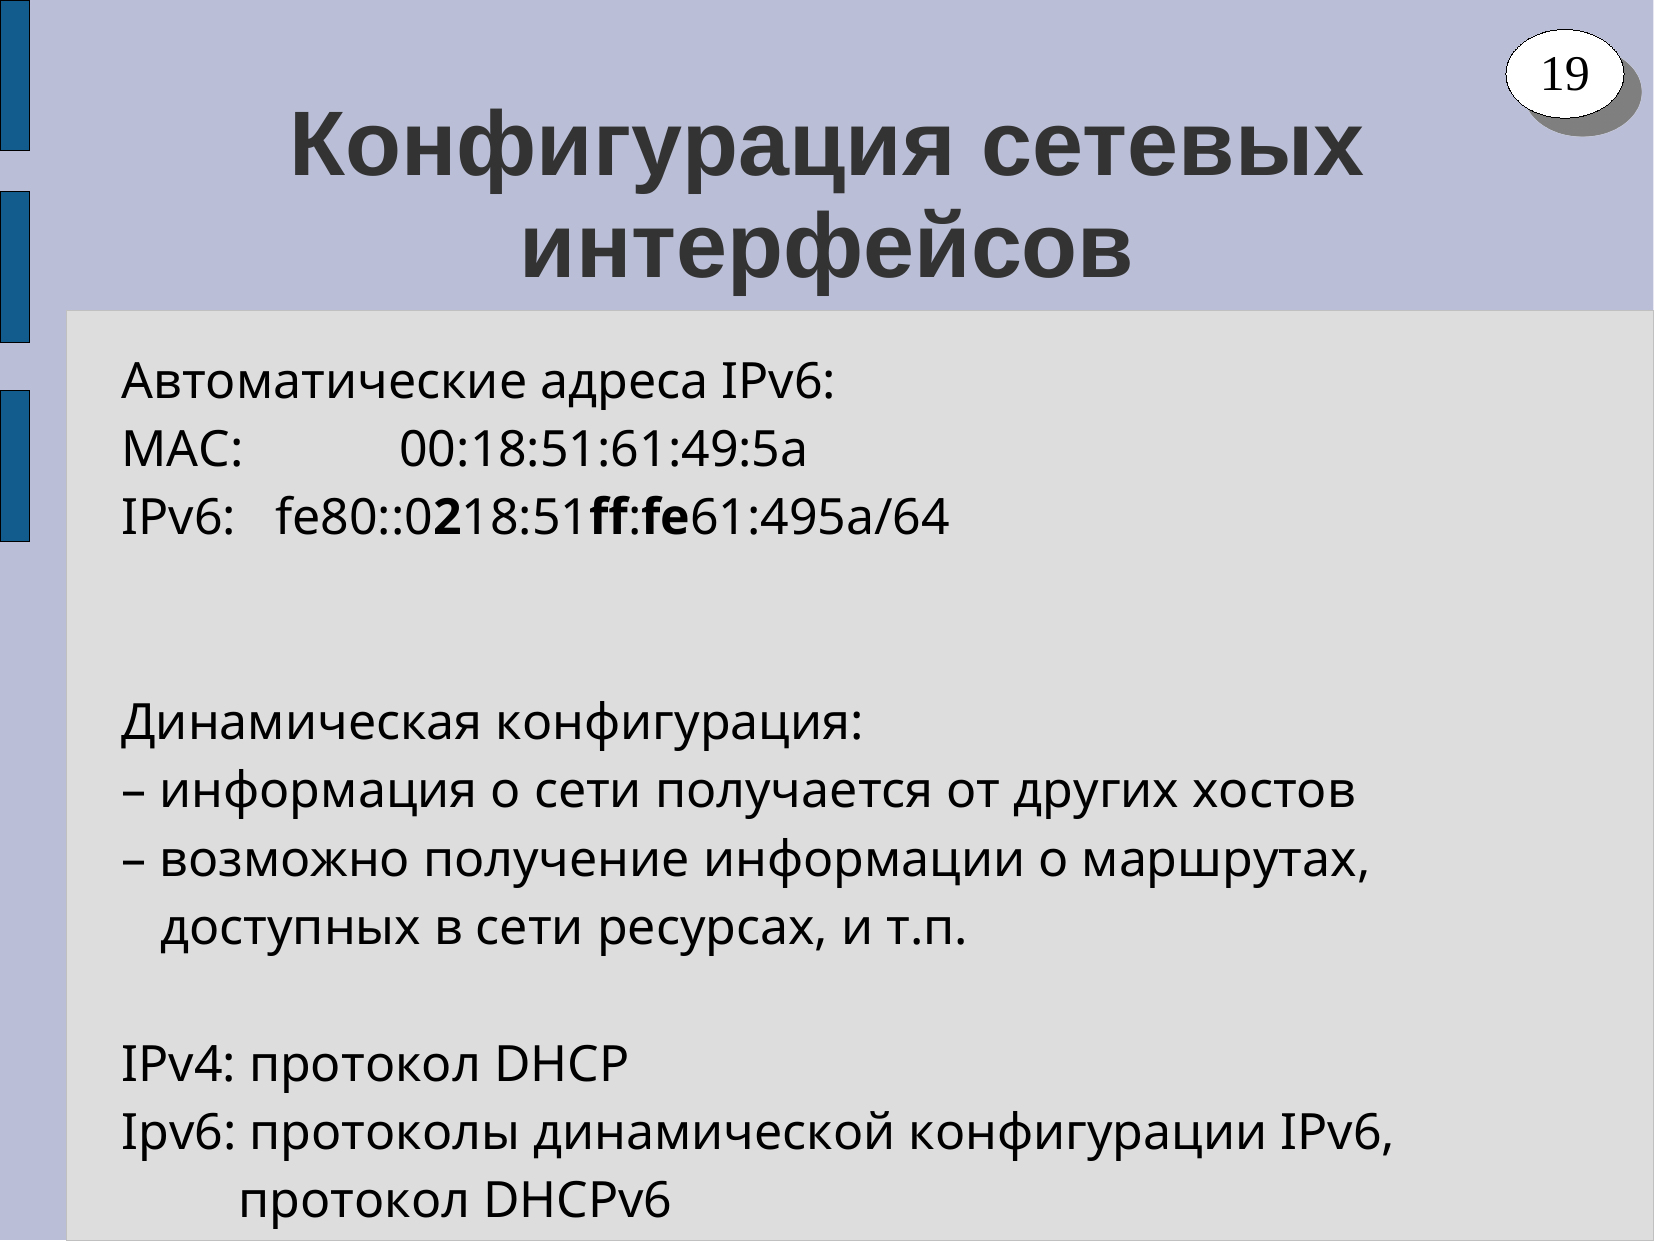

19
# Конфигурация сетевых интерфейсов
Автоматические адреса IPv6:
МАС: 00:18:51:61:49:5a
IPv6: fe80::0218:51ff:fe61:495a/64
Динамическая конфигурация:
– информация о сети получается от других хостов
– возможно получение информации о маршрутах,
 доступных в сети ресурсах, и т.п.
IPv4: протокол DHCP
Ipv6: протоколы динамической конфигурации IPv6,
 протокол DHCPv6